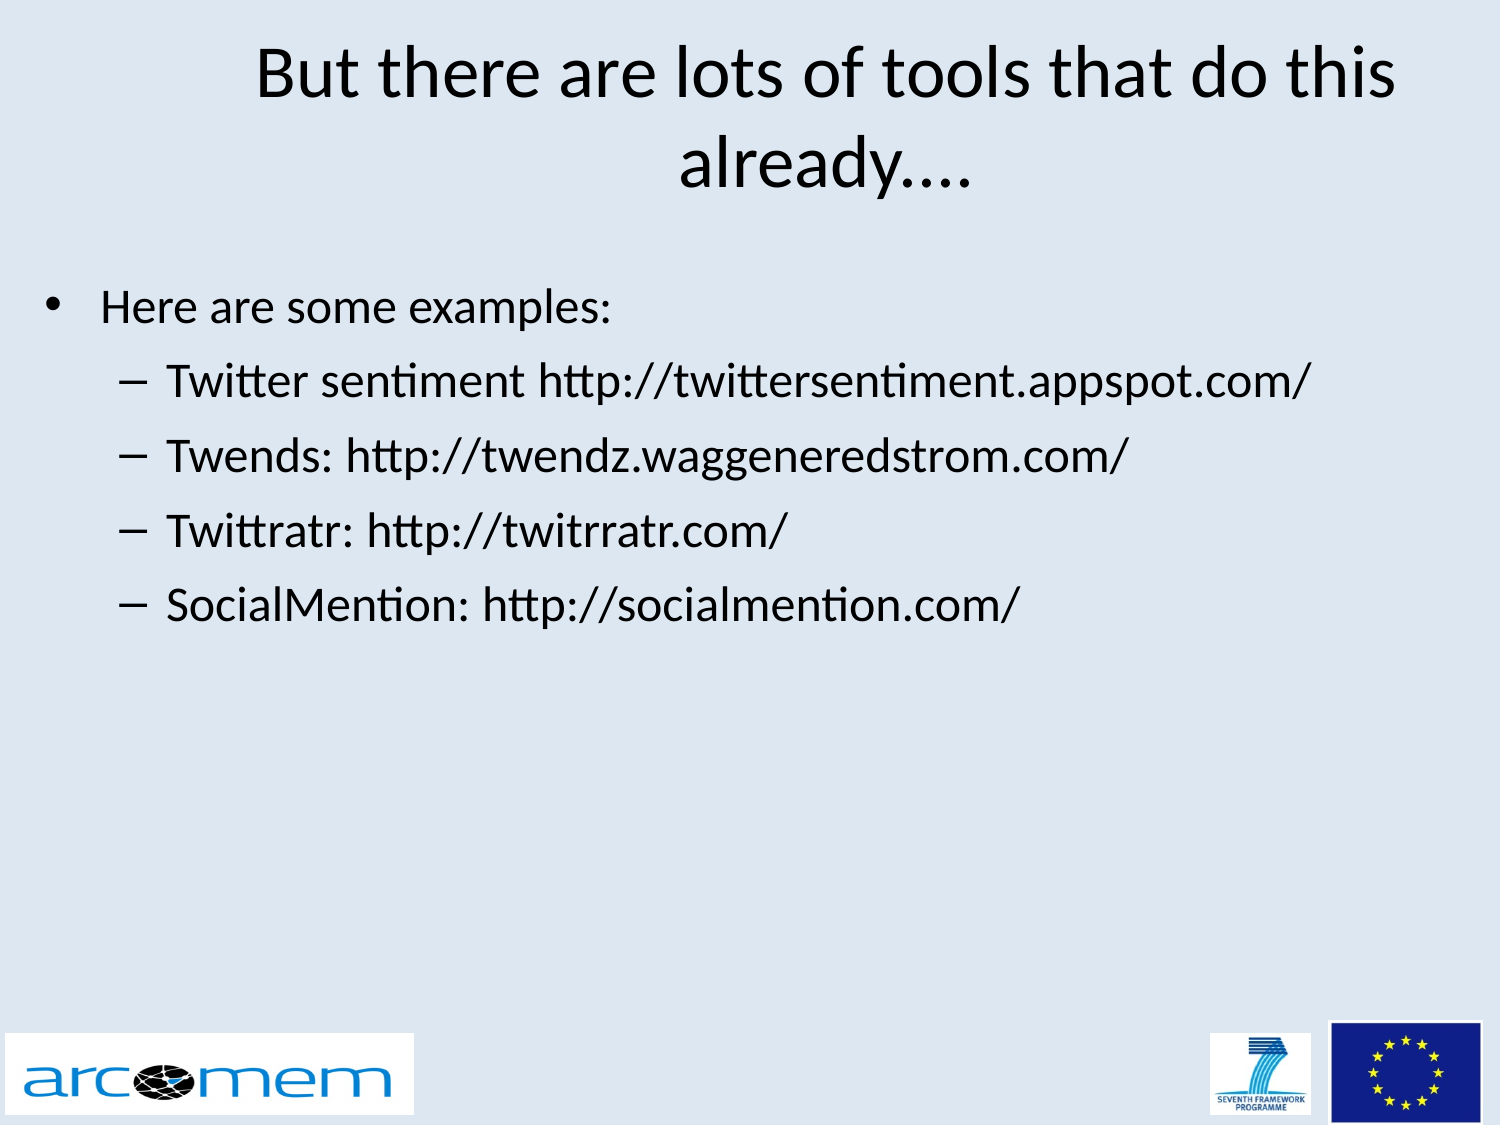

# But there are lots of tools that do this already....
Here are some examples:
Twitter sentiment http://twittersentiment.appspot.com/
Twends: http://twendz.waggeneredstrom.com/
Twittratr: http://twitrratr.com/
SocialMention: http://socialmention.com/